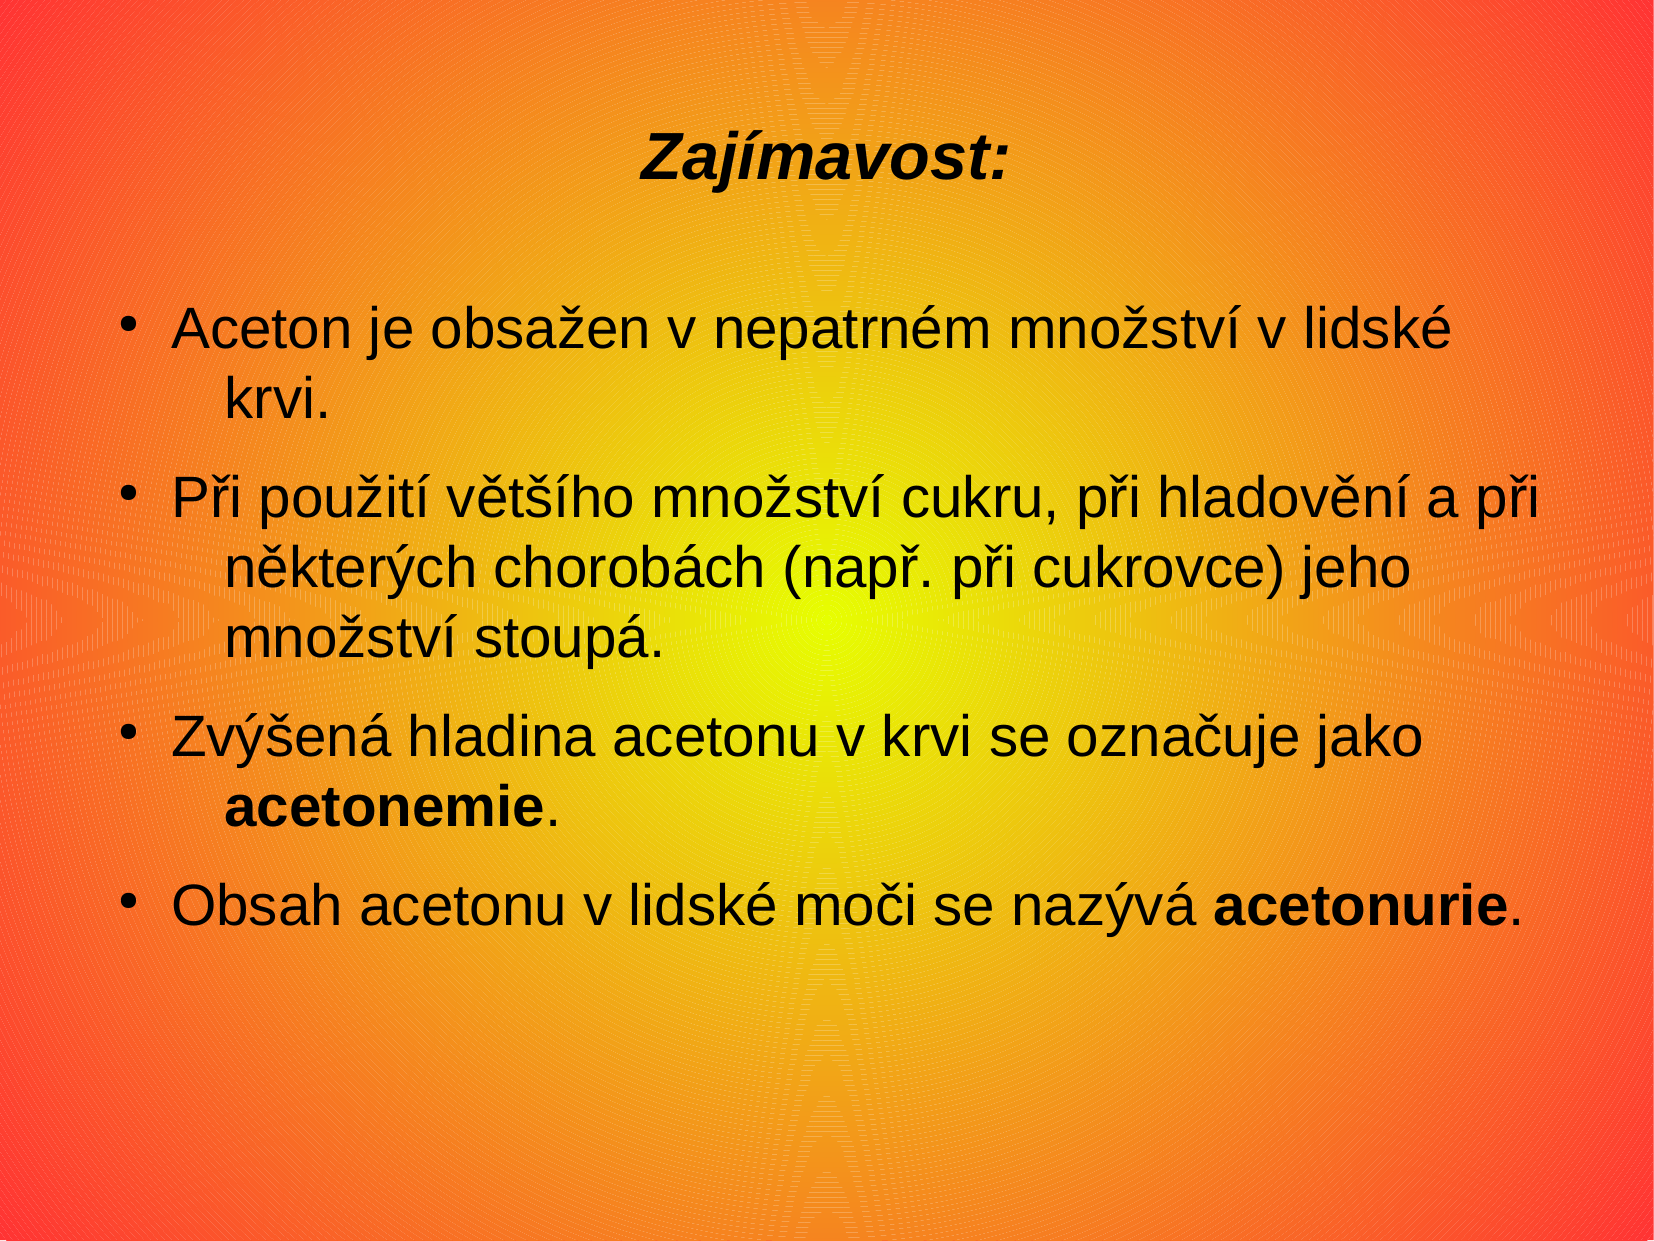

# Zajímavost:
Aceton je obsažen v nepatrném množství v lidské krvi.
Při použití většího množství cukru, při hladovění a při některých chorobách (např. při cukrovce) jeho množství stoupá.
Zvýšená hladina acetonu v krvi se označuje jako acetonemie.
Obsah acetonu v lidské moči se nazývá acetonurie.